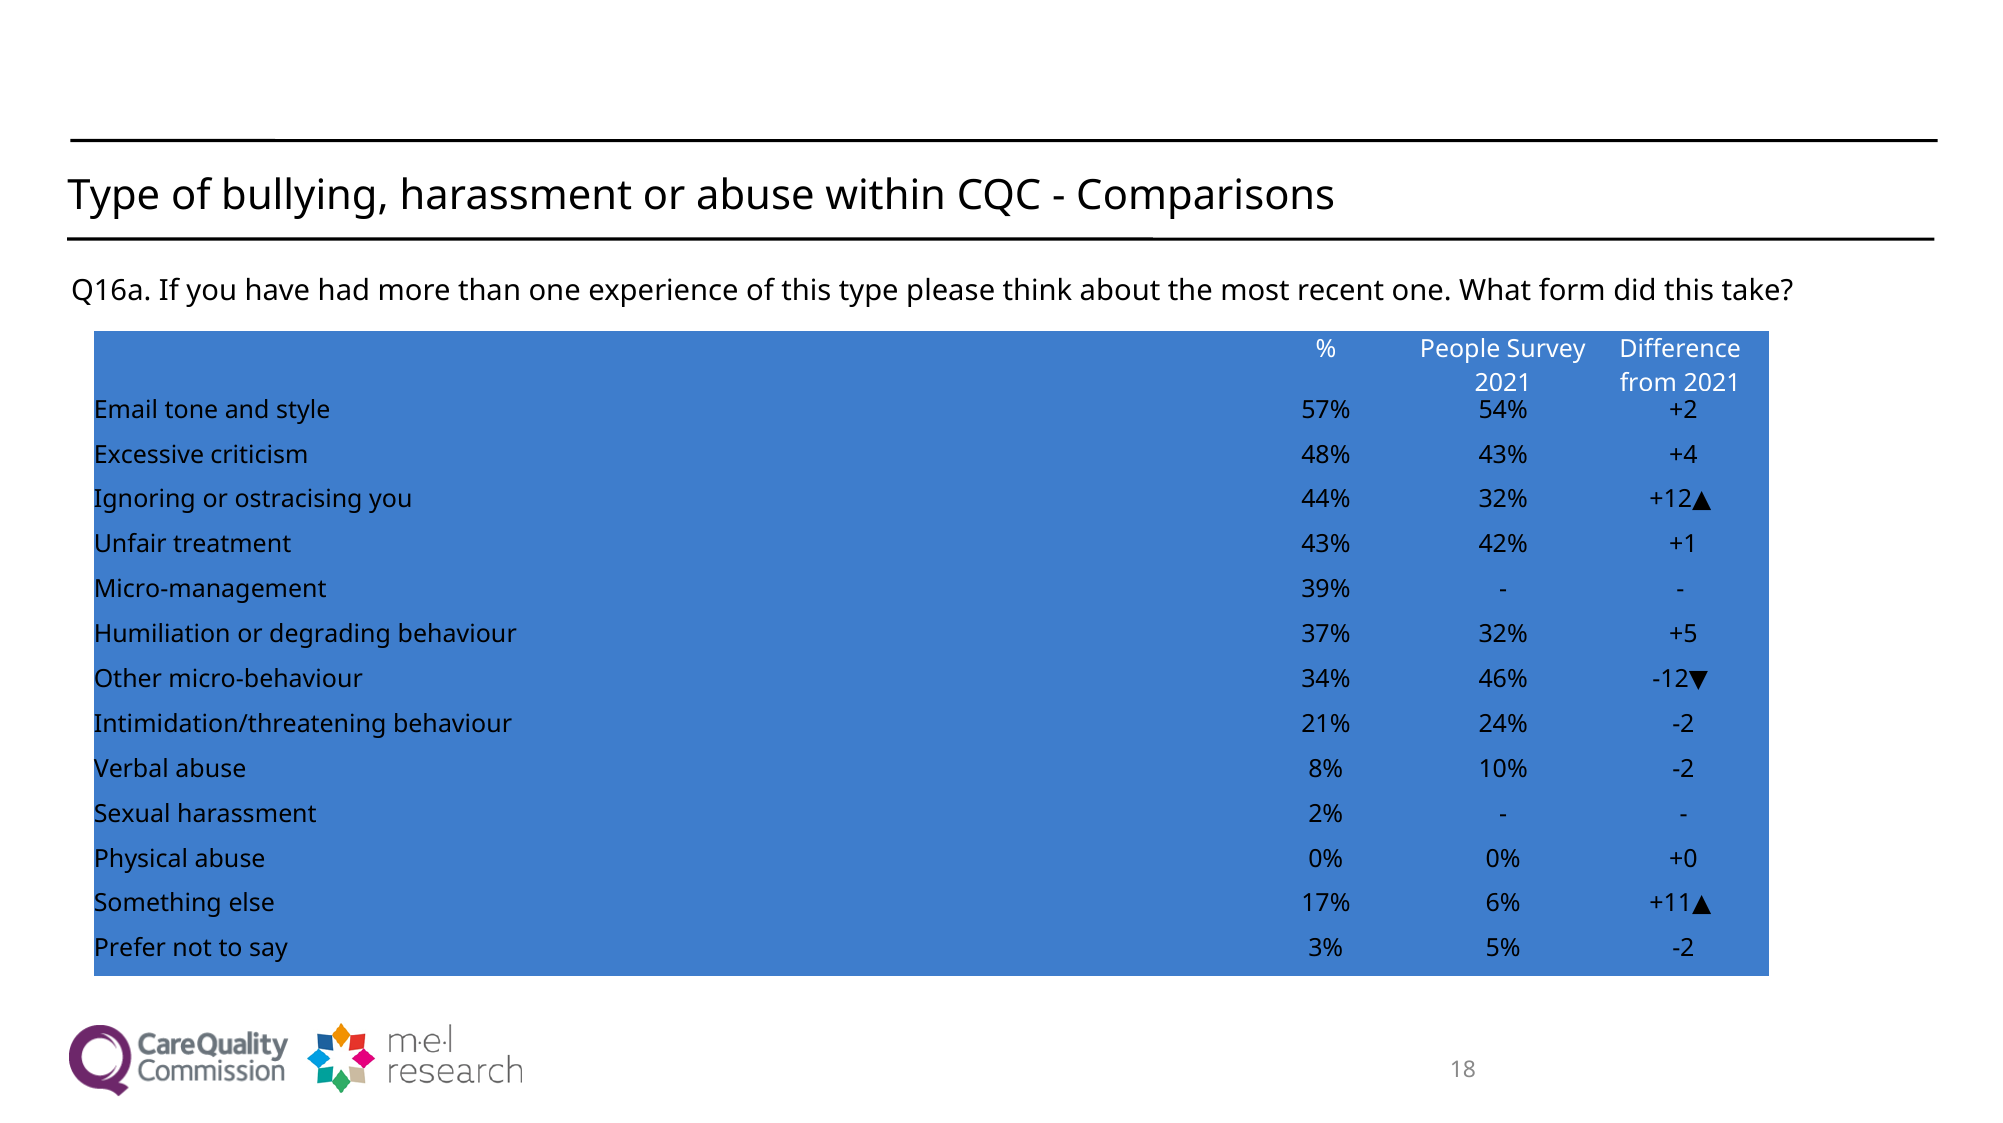

# Type of bullying, harassment or abuse within CQC - Comparisons
Q16a. If you have had more than one experience of this type please think about the most recent one. What form did this take?
| | % | People Survey 2021 | Difference from 2021 |
| --- | --- | --- | --- |
| Email tone and style | 57% | 54% | +2 |
| Excessive criticism | 48% | 43% | +4 |
| Ignoring or ostracising you | 44% | 32% | +12▲ |
| Unfair treatment | 43% | 42% | +1 |
| Micro-management | 39% | - | - |
| Humiliation or degrading behaviour | 37% | 32% | +5 |
| Other micro-behaviour | 34% | 46% | -12▼ |
| Intimidation/threatening behaviour | 21% | 24% | -2 |
| Verbal abuse | 8% | 10% | -2 |
| Sexual harassment | 2% | - | - |
| Physical abuse | 0% | 0% | +0 |
| Something else | 17% | 6% | +11▲ |
| Prefer not to say | 3% | 5% | -2 |